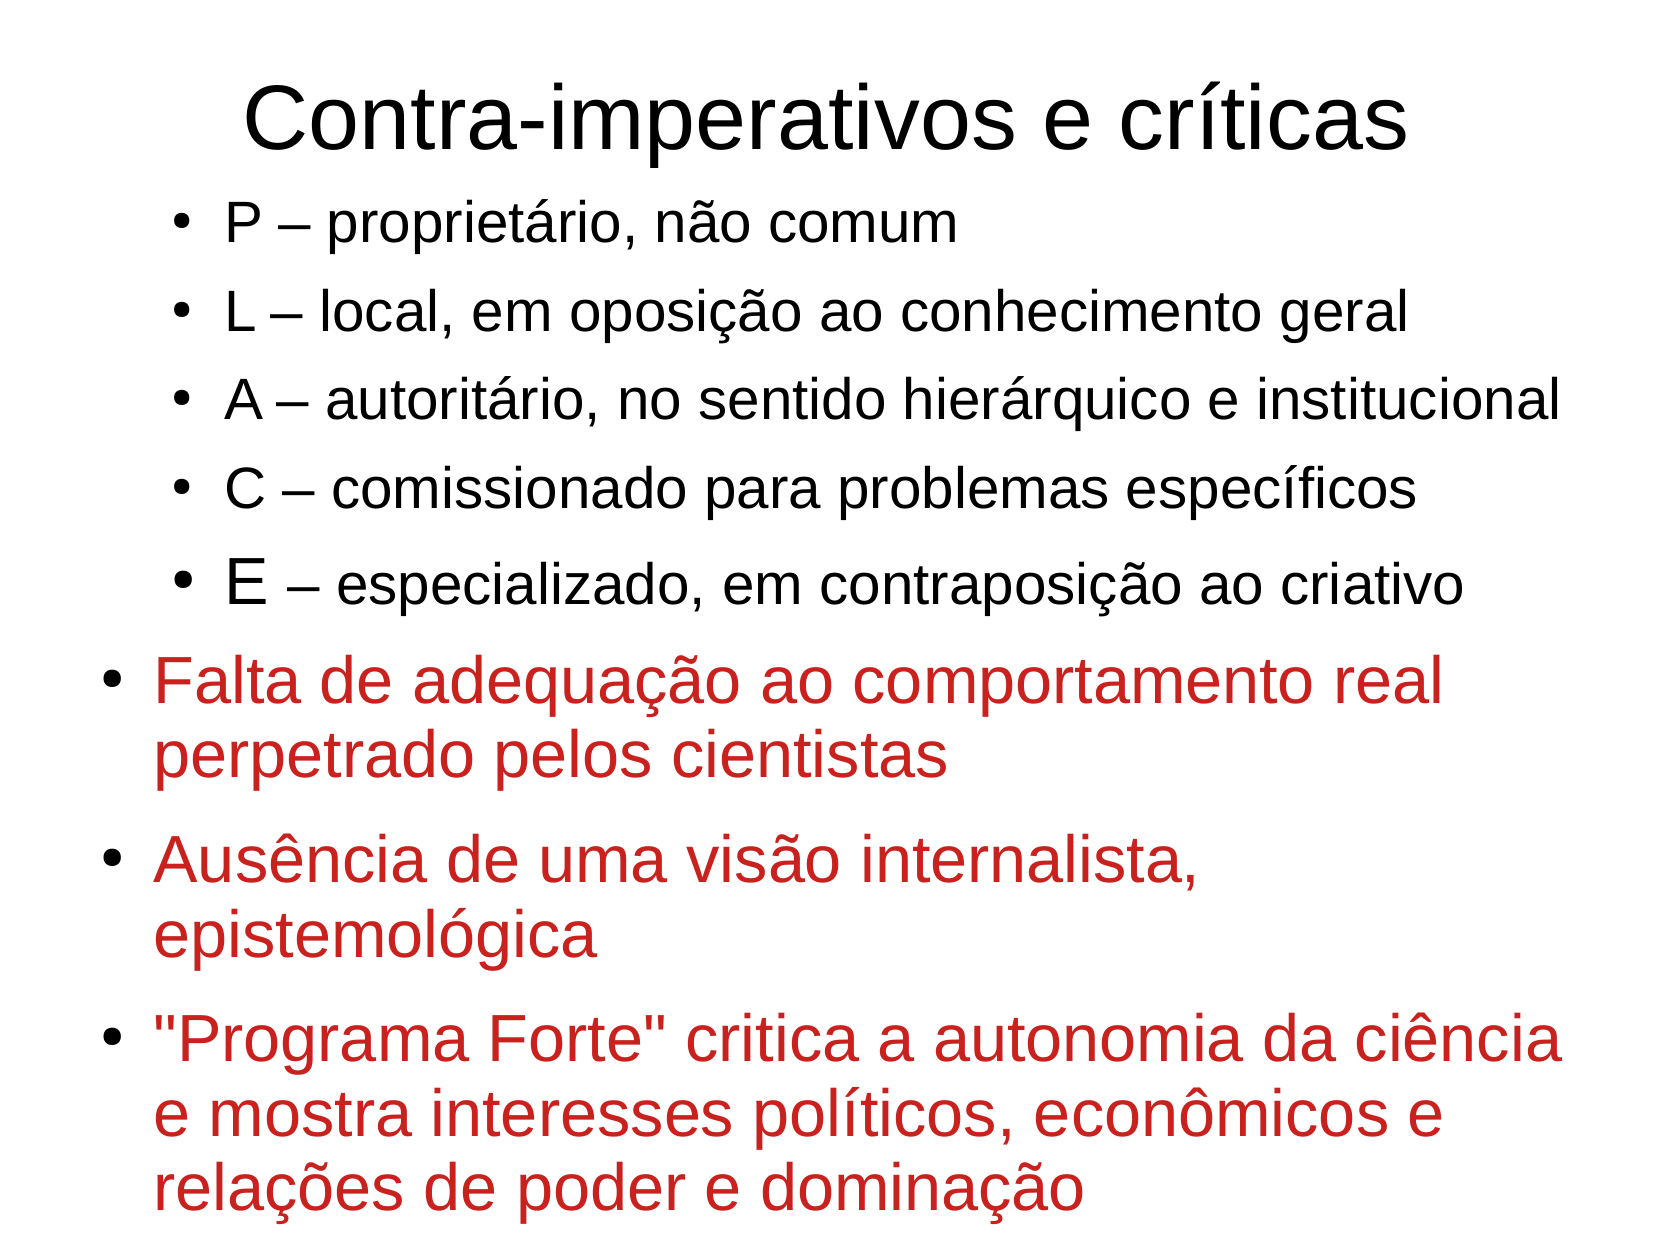

# Contra-imperativos e críticas
P – proprietário, não comum
L – local, em oposição ao conhecimento geral
A – autoritário, no sentido hierárquico e institucional
C – comissionado para problemas específicos
E – especializado, em contraposição ao criativo
Falta de adequação ao comportamento real perpetrado pelos cientistas
Ausência de uma visão internalista, epistemológica
"Programa Forte" critica a autonomia da ciência e mostra interesses políticos, econômicos e relações de poder e dominação